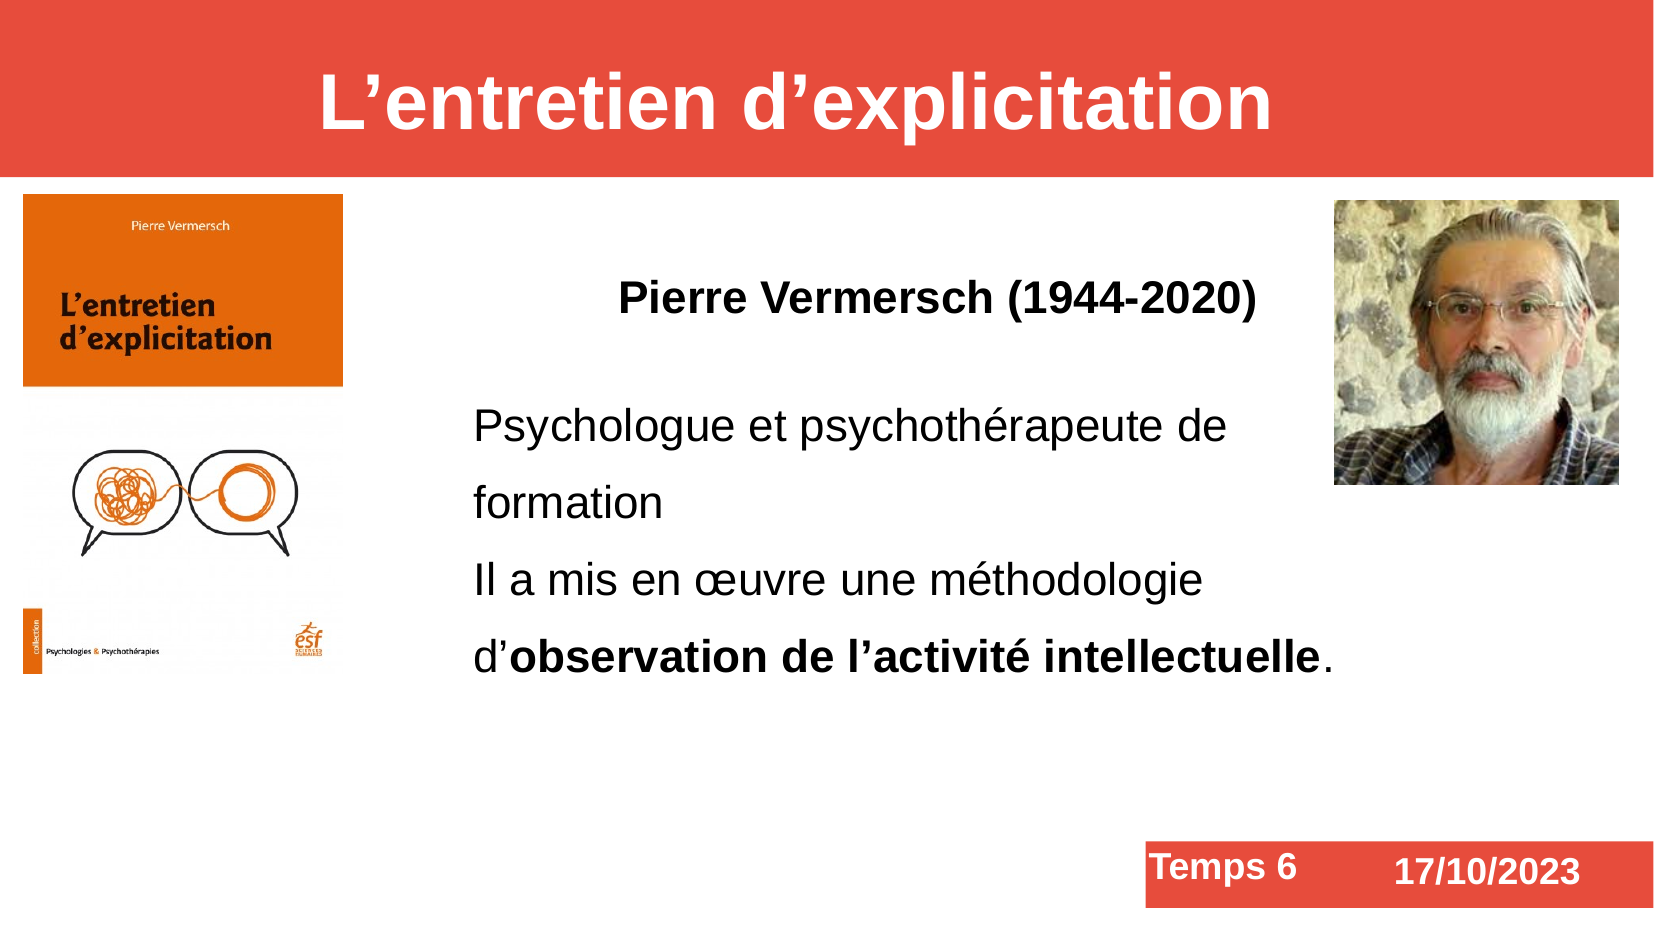

# L’entretien d’explicitation
Pierre Vermersch (1944-2020)
Psychologue et psychothérapeute de formation
Il a mis en œuvre une méthodologie d’observation de l’activité intellectuelle.
Temps 6